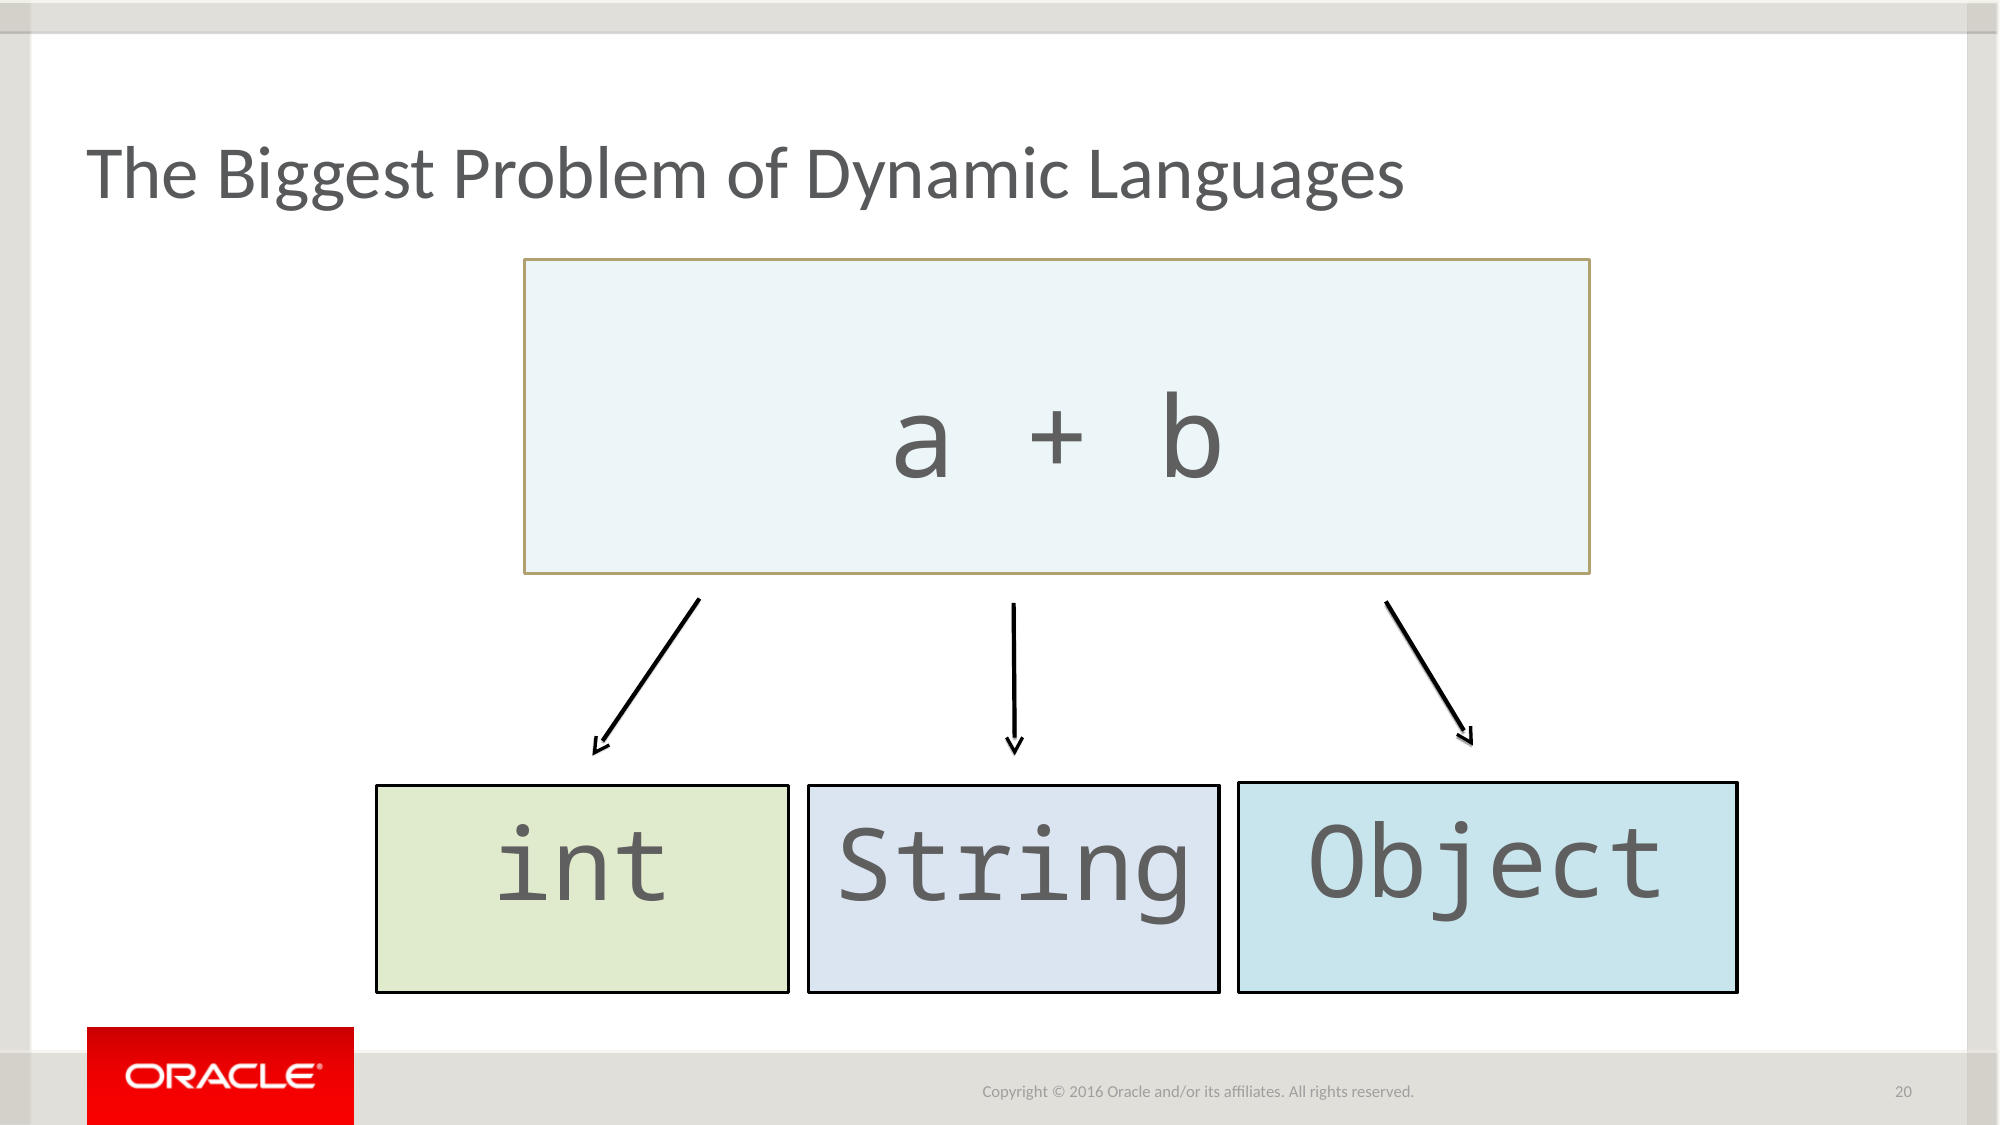

# The Biggest Problem of Dynamic Languages
a + b
Object
int
String